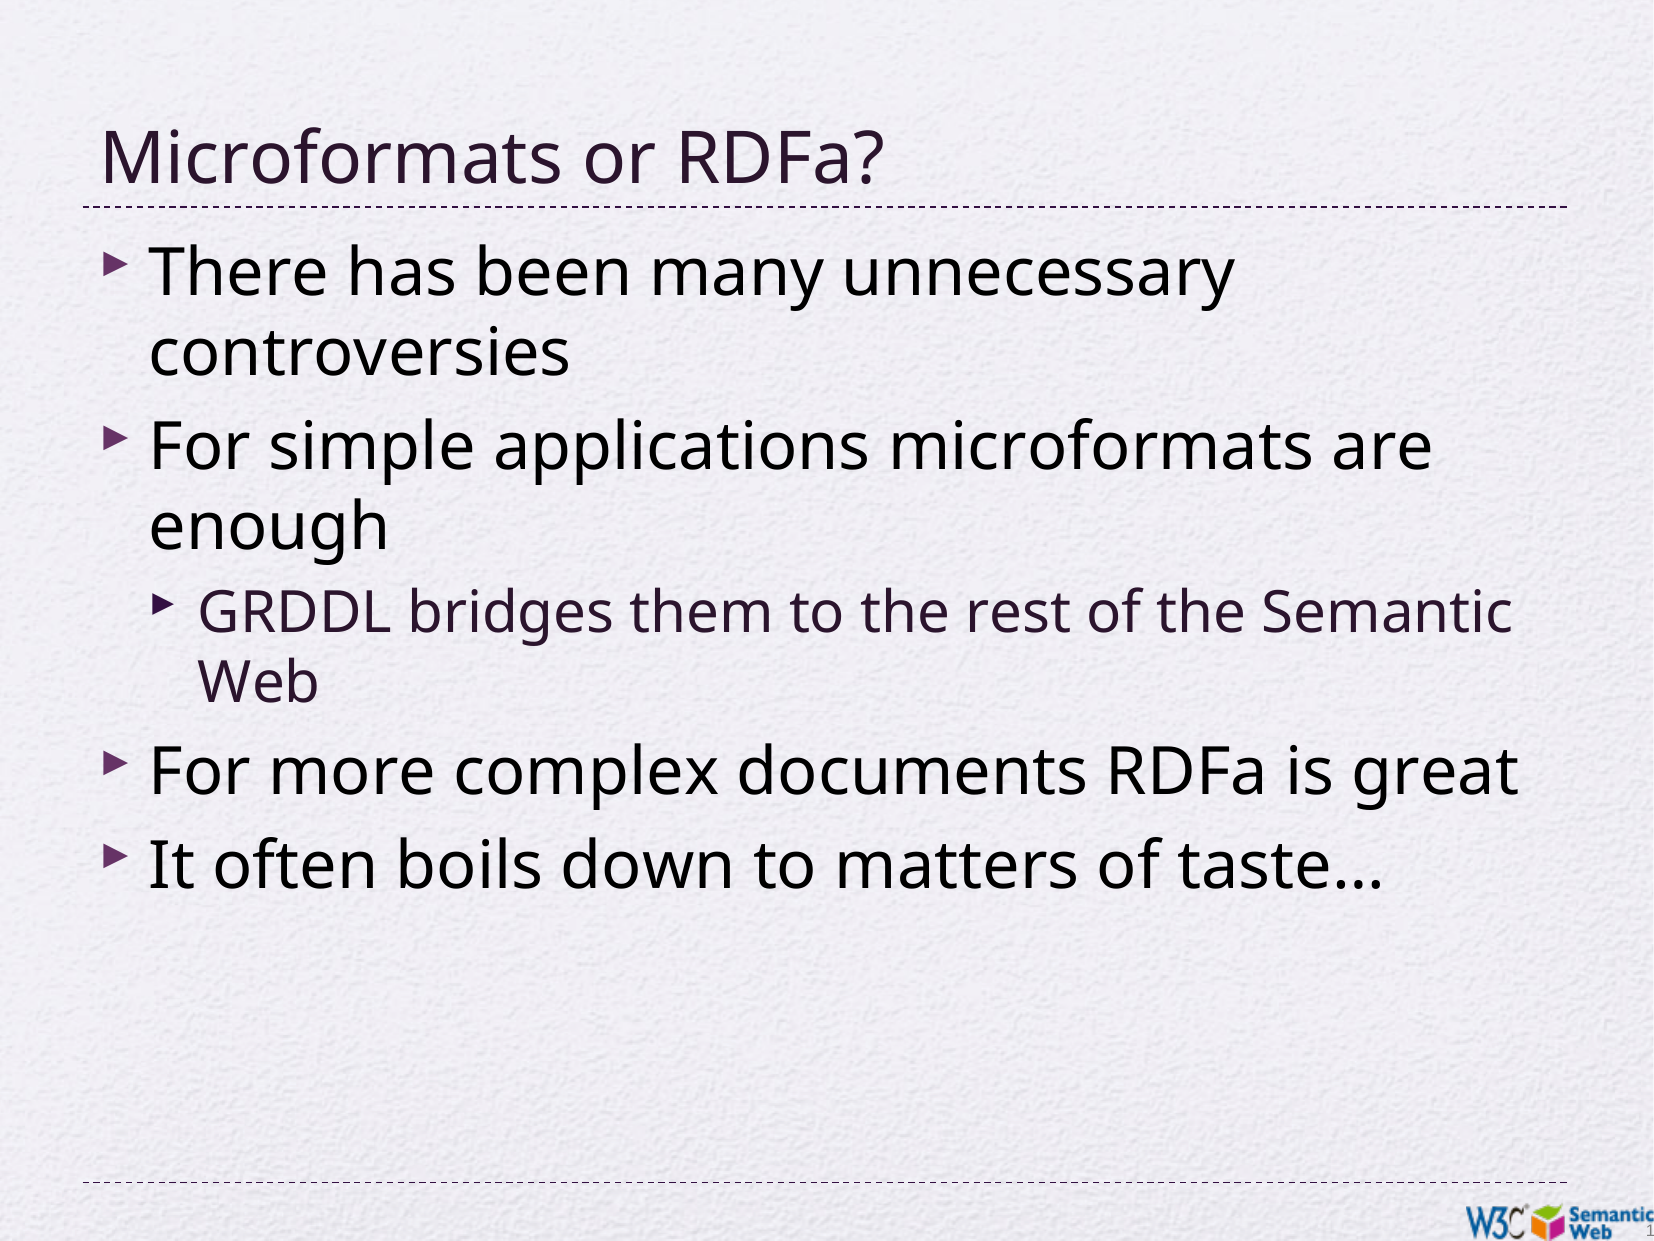

# Microformats or RDFa?
There has been many unnecessary controversies
For simple applications microformats are enough
GRDDL bridges them to the rest of the Semantic Web
For more complex documents RDFa is great
It often boils down to matters of taste…